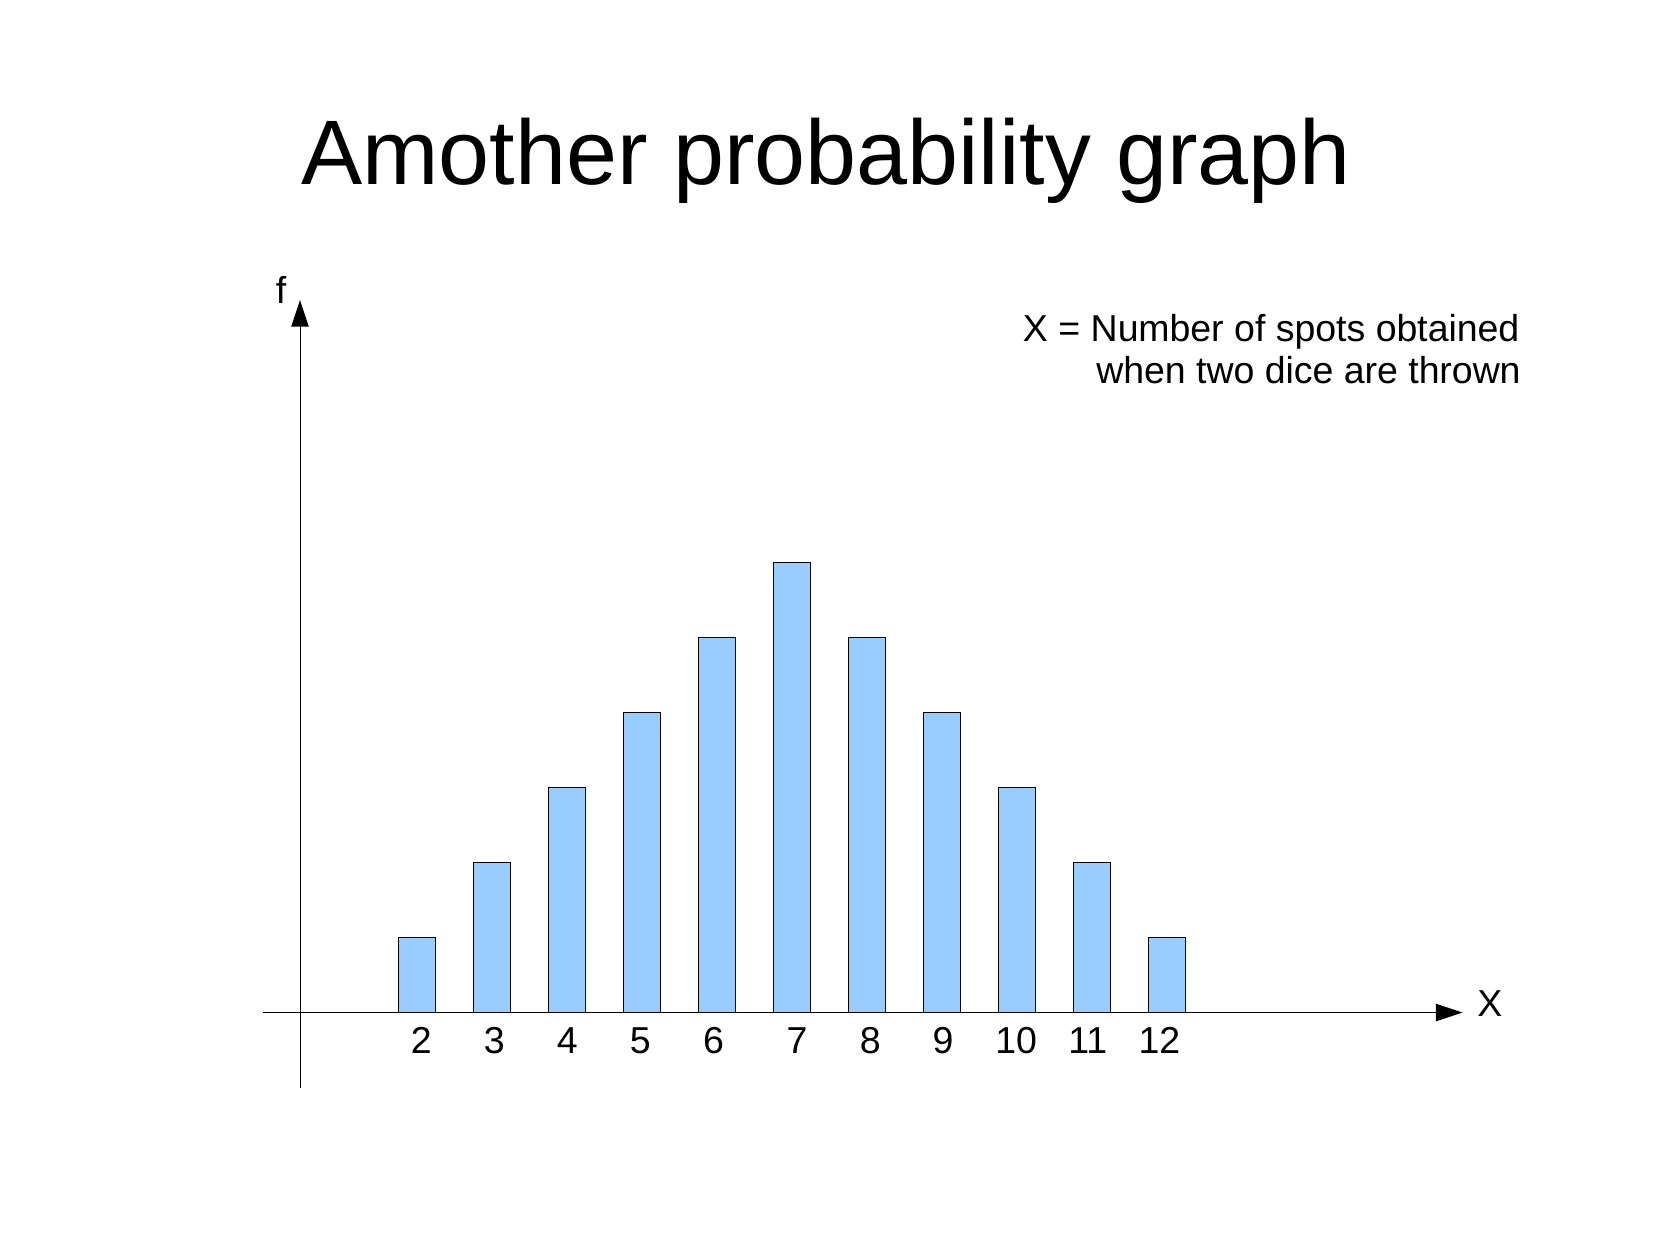

# Amother probability graph
f
X = Number of spots obtained
 when two dice are thrown
X
 2 3 4 5 6 7 8 9 10 11 12